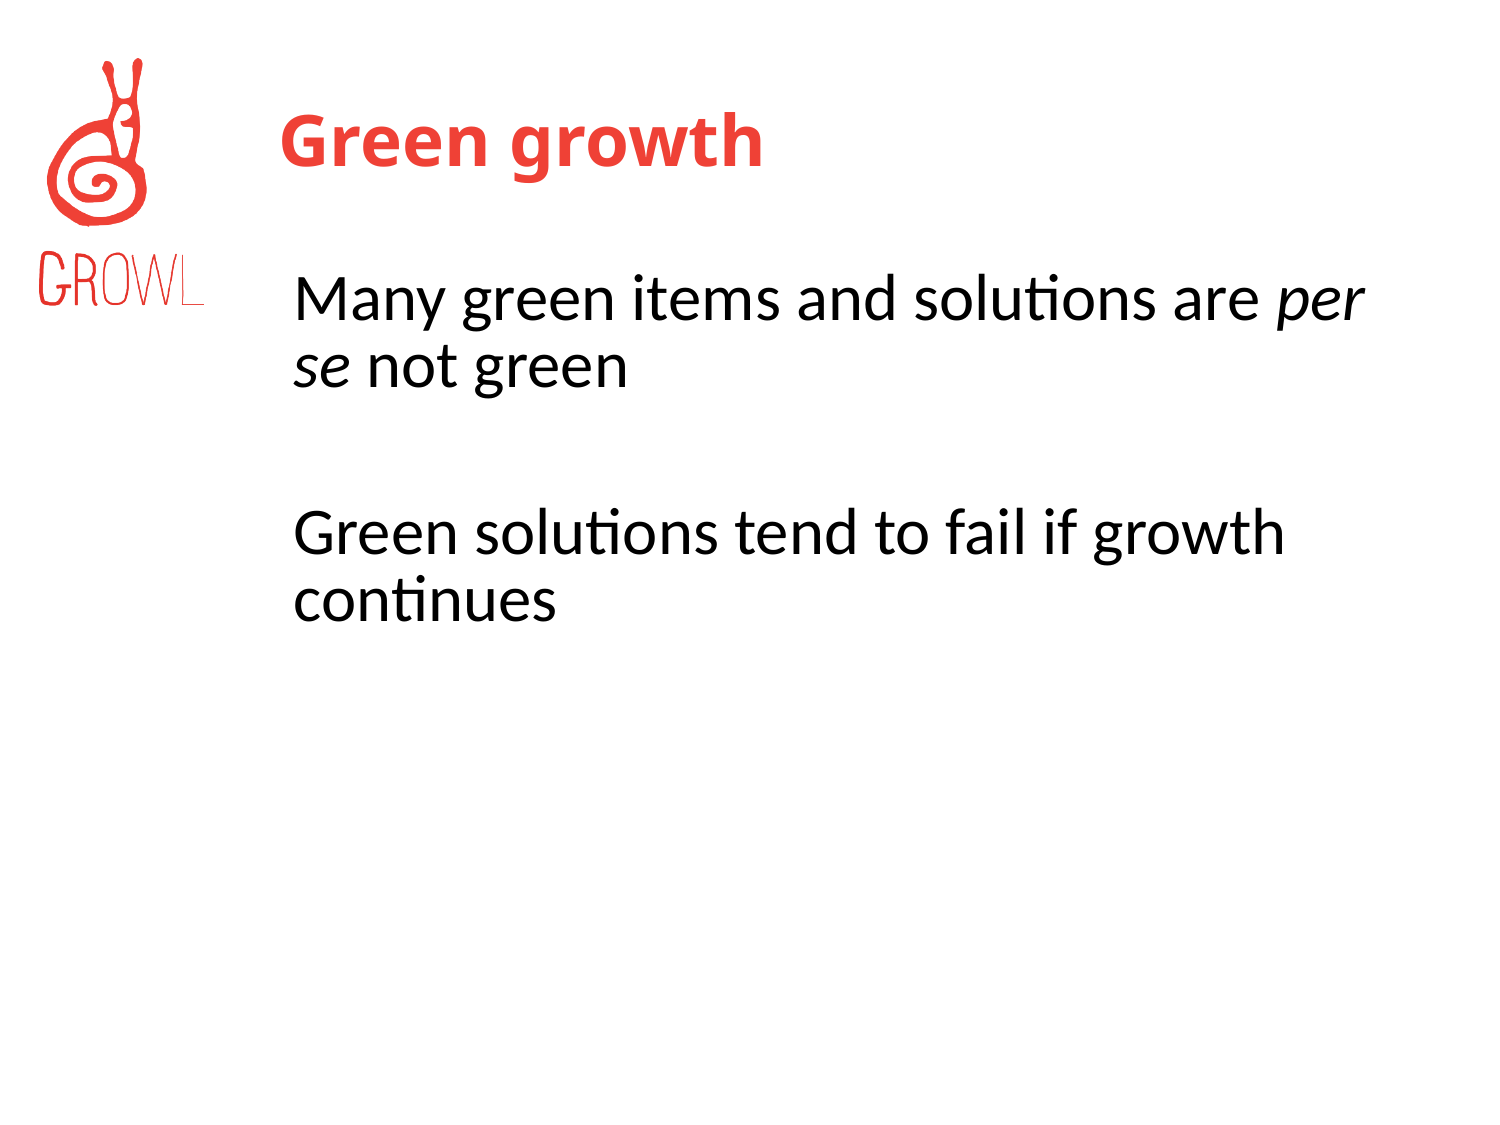

# Green growth
Many green items and solutions are per se not green
Green solutions tend to fail if growth continues